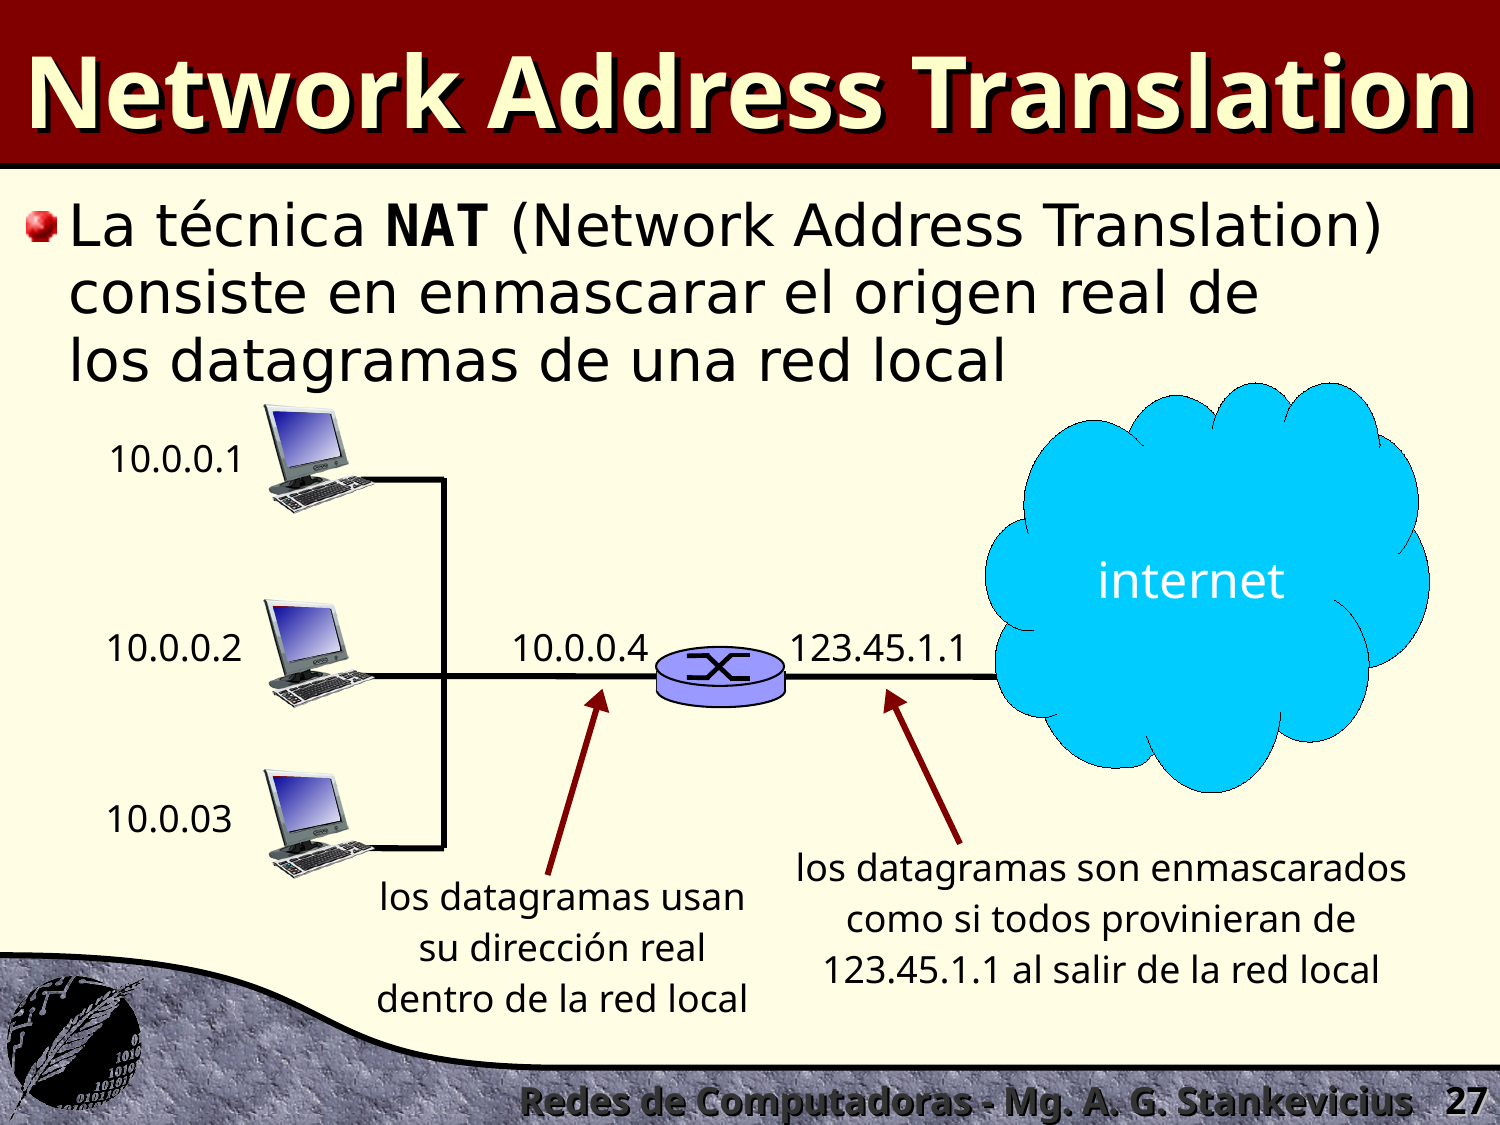

# Network Address Translation
La técnica NAT (Network Address Translation) consiste en enmascarar el origen real de
los datagramas de una red local
internet
10.0.0.1
10.0.0.4
123.45.1.1
10.0.0.2
10.0.03
los datagramas son enmascarados
como si todos provinieran de
123.45.1.1 al salir de la red local
los datagramas usan
su dirección real
dentro de la red local
27